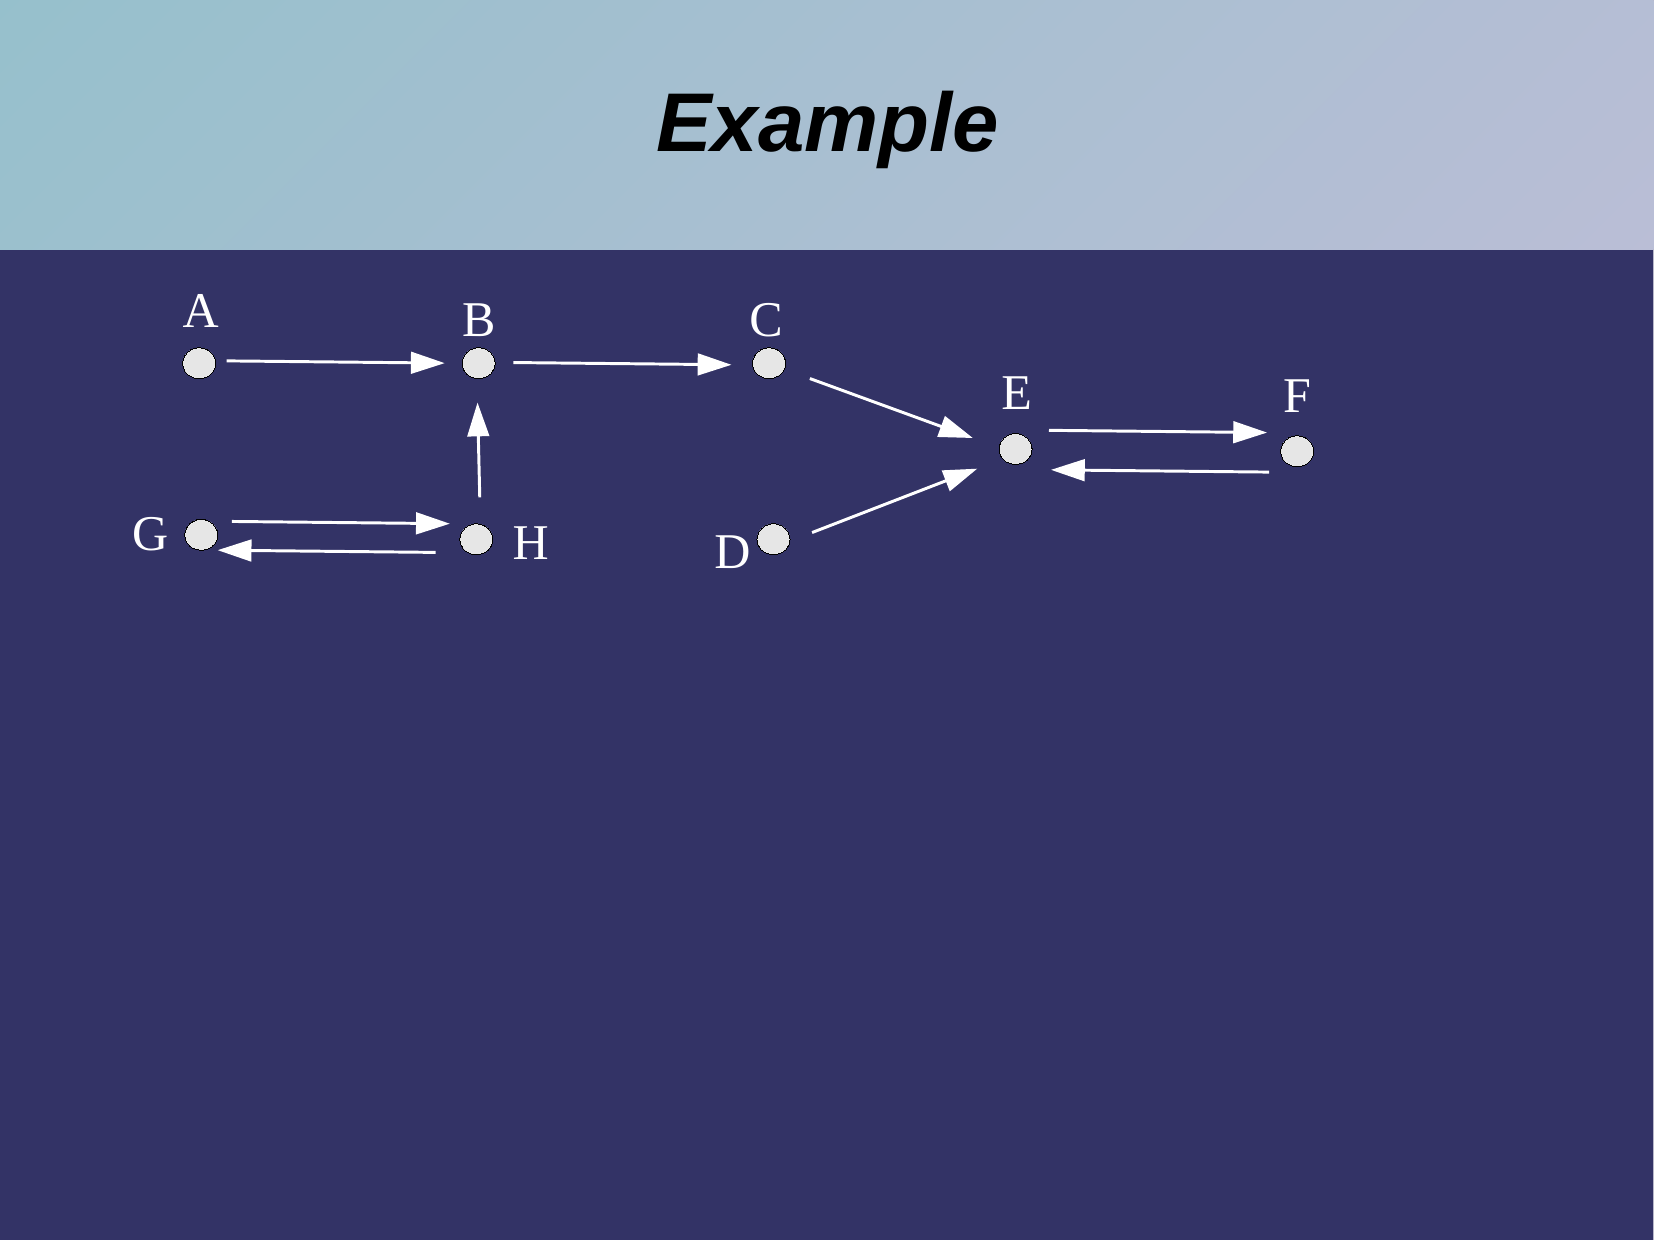

# Example
A
B
C
E
F
G
H
D